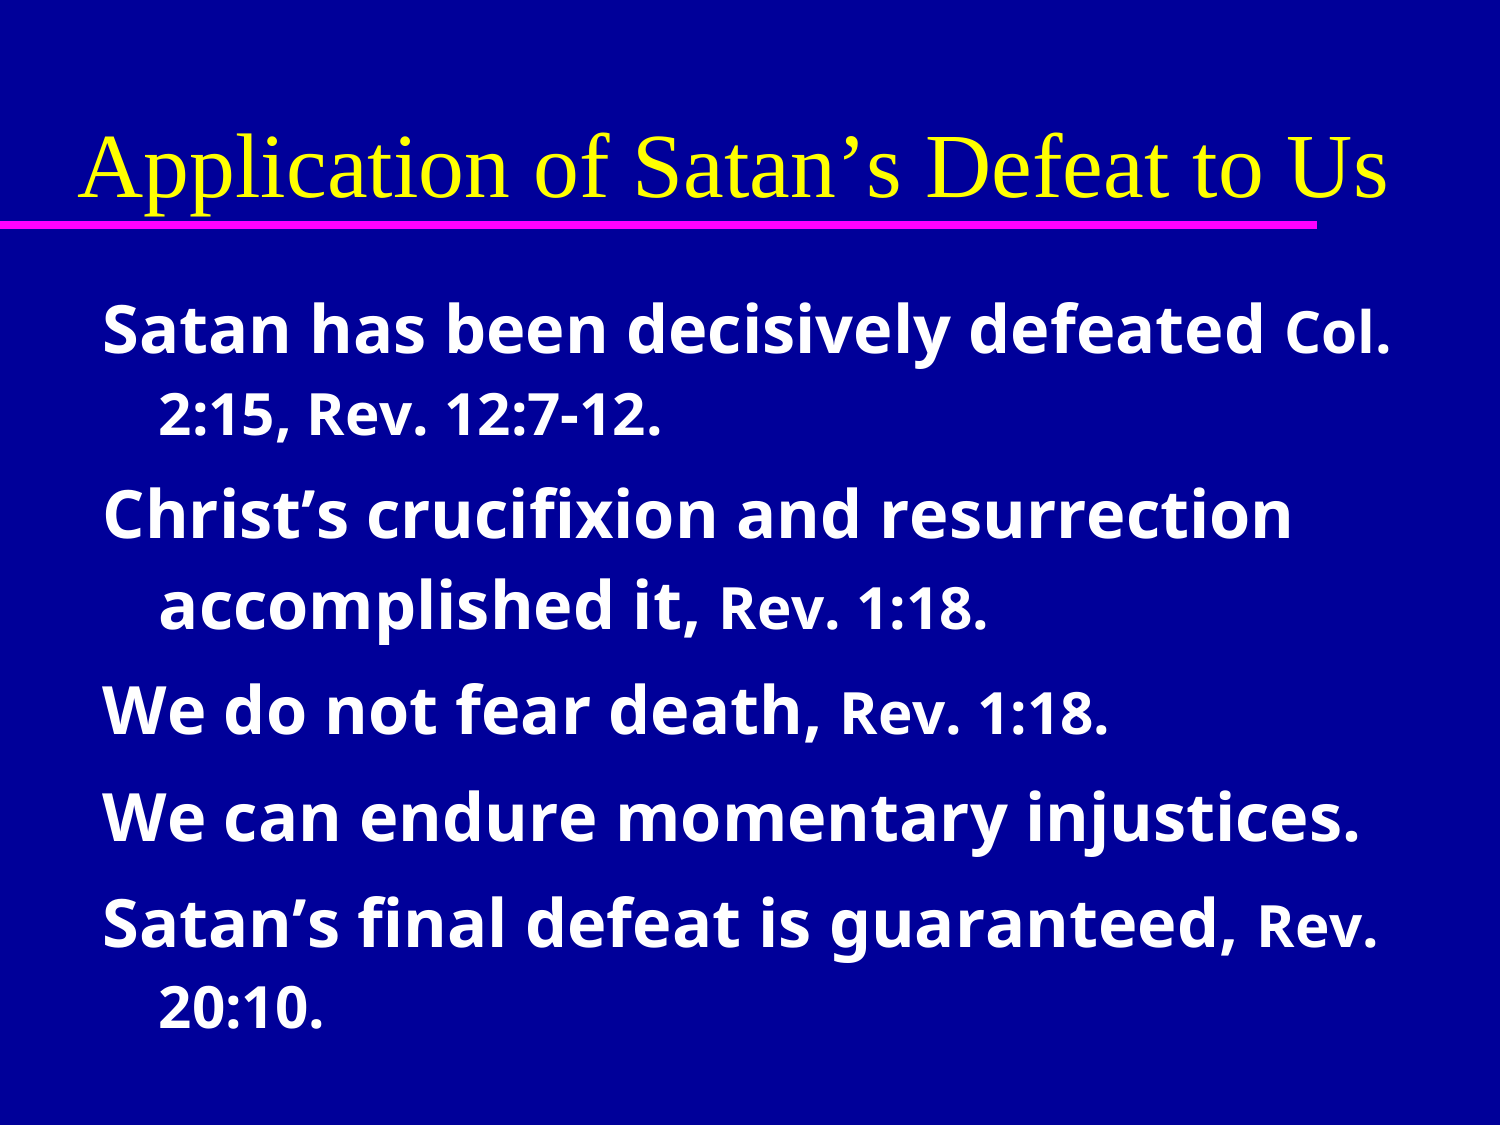

# Application of Satan’s Defeat to Us
Satan has been decisively defeated Col. 2:15, Rev. 12:7-12.
Christ’s crucifixion and resurrection accomplished it, Rev. 1:18.
We do not fear death, Rev. 1:18.
We can endure momentary injustices.
Satan’s final defeat is guaranteed, Rev. 20:10.